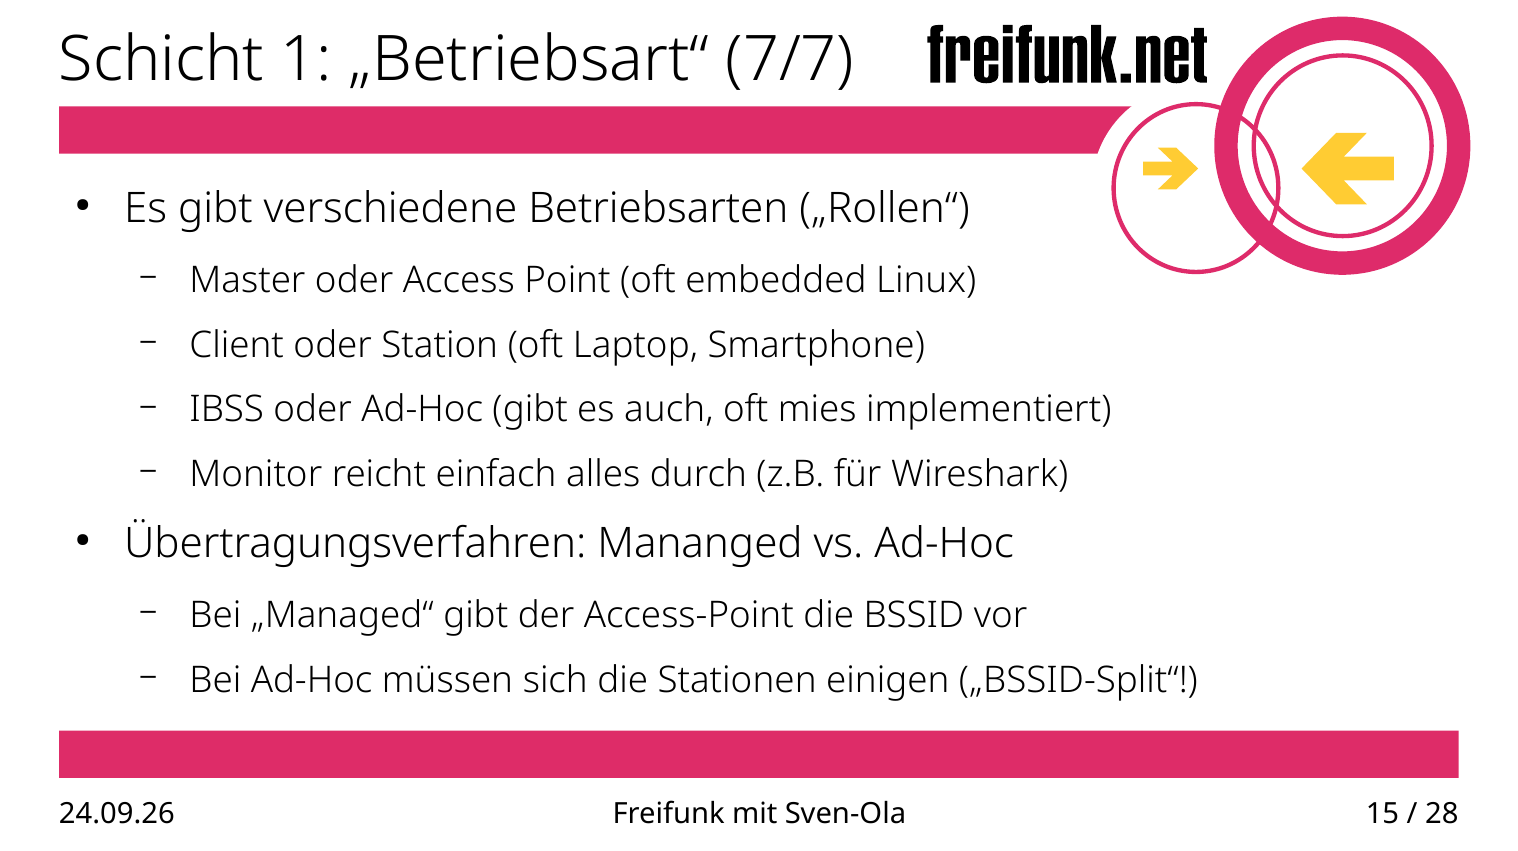

# Schicht 1: „Betriebsart“ (7/7)
Es gibt verschiedene Betriebsarten („Rollen“)
Master oder Access Point (oft embedded Linux)
Client oder Station (oft Laptop, Smartphone)
IBSS oder Ad-Hoc (gibt es auch, oft mies implementiert)
Monitor reicht einfach alles durch (z.B. für Wireshark)
Übertragungsverfahren: Mananged vs. Ad-Hoc
Bei „Managed“ gibt der Access-Point die BSSID vor
Bei Ad-Hoc müssen sich die Stationen einigen („BSSID-Split“!)
Freifunk mit Sven-Ola
15